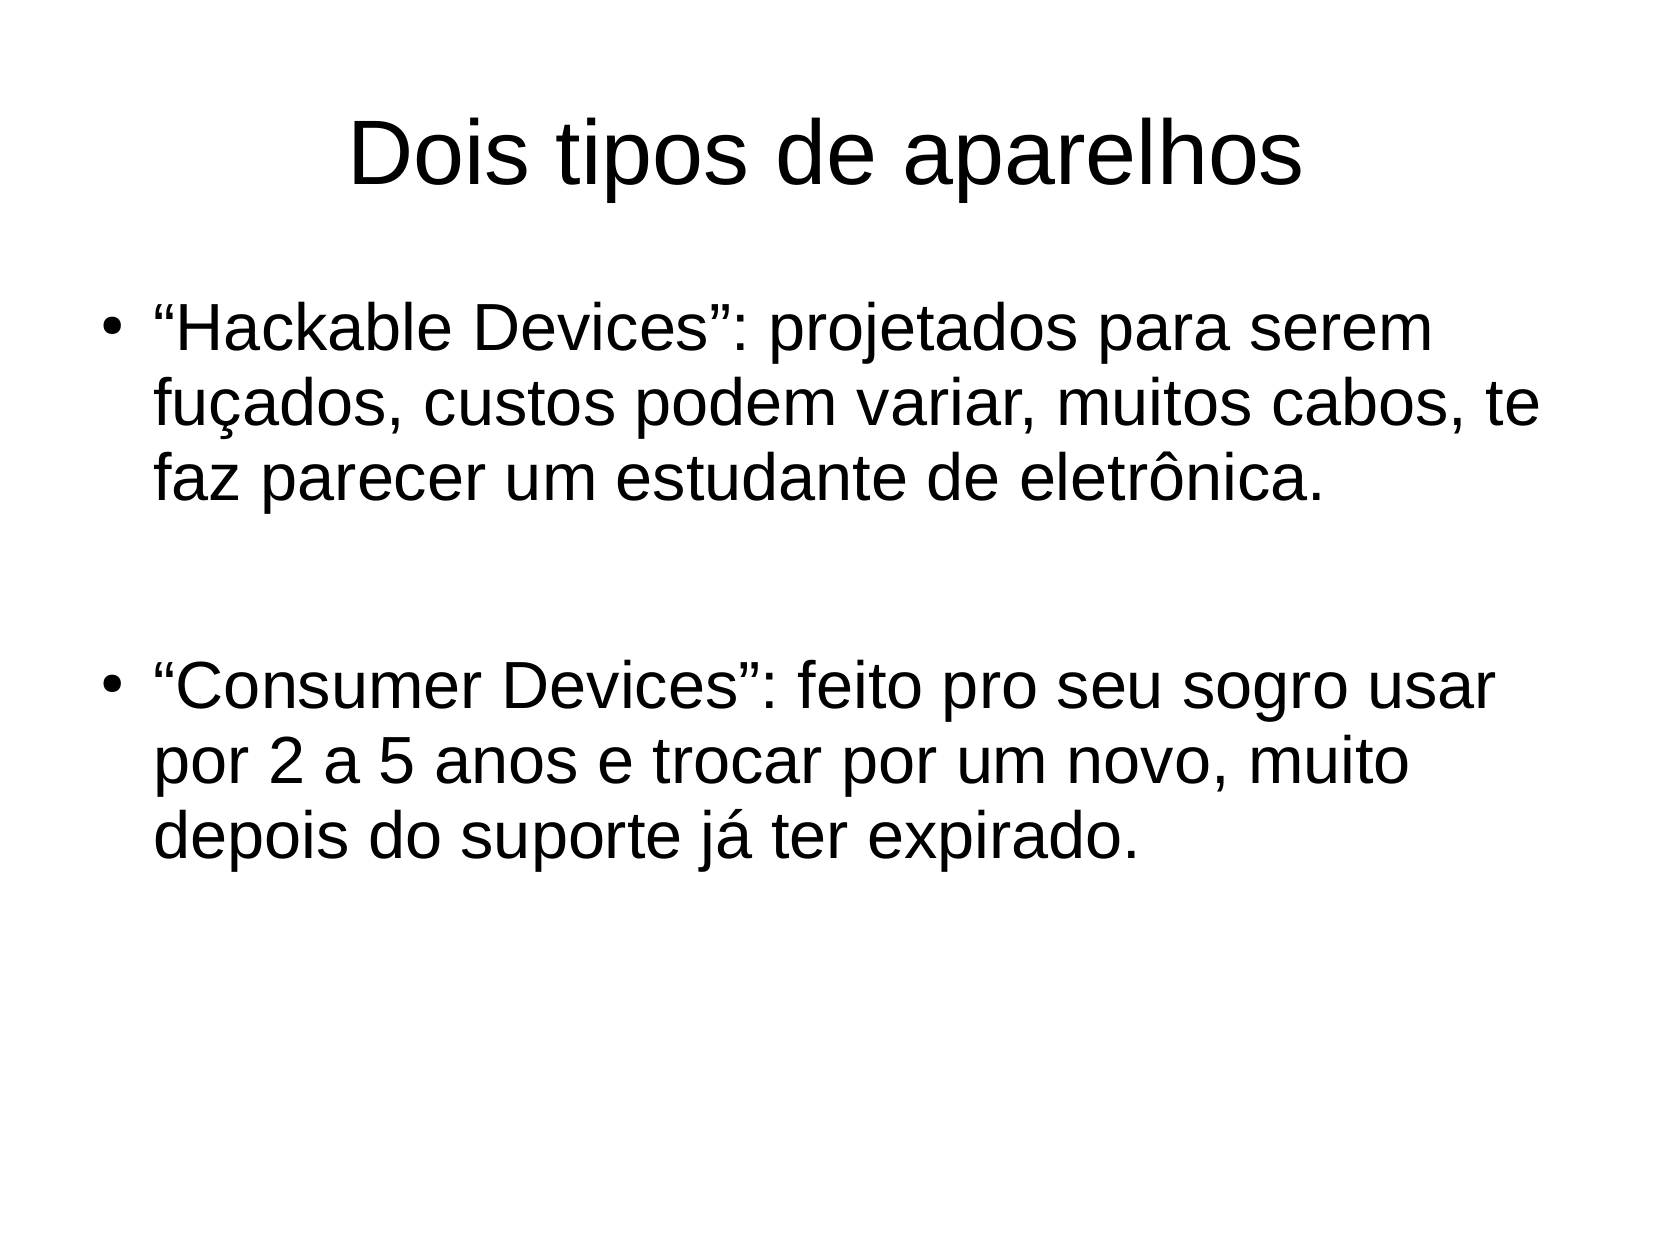

# Dois tipos de aparelhos
“Hackable Devices”: projetados para serem fuçados, custos podem variar, muitos cabos, te faz parecer um estudante de eletrônica.
“Consumer Devices”: feito pro seu sogro usar por 2 a 5 anos e trocar por um novo, muito depois do suporte já ter expirado.